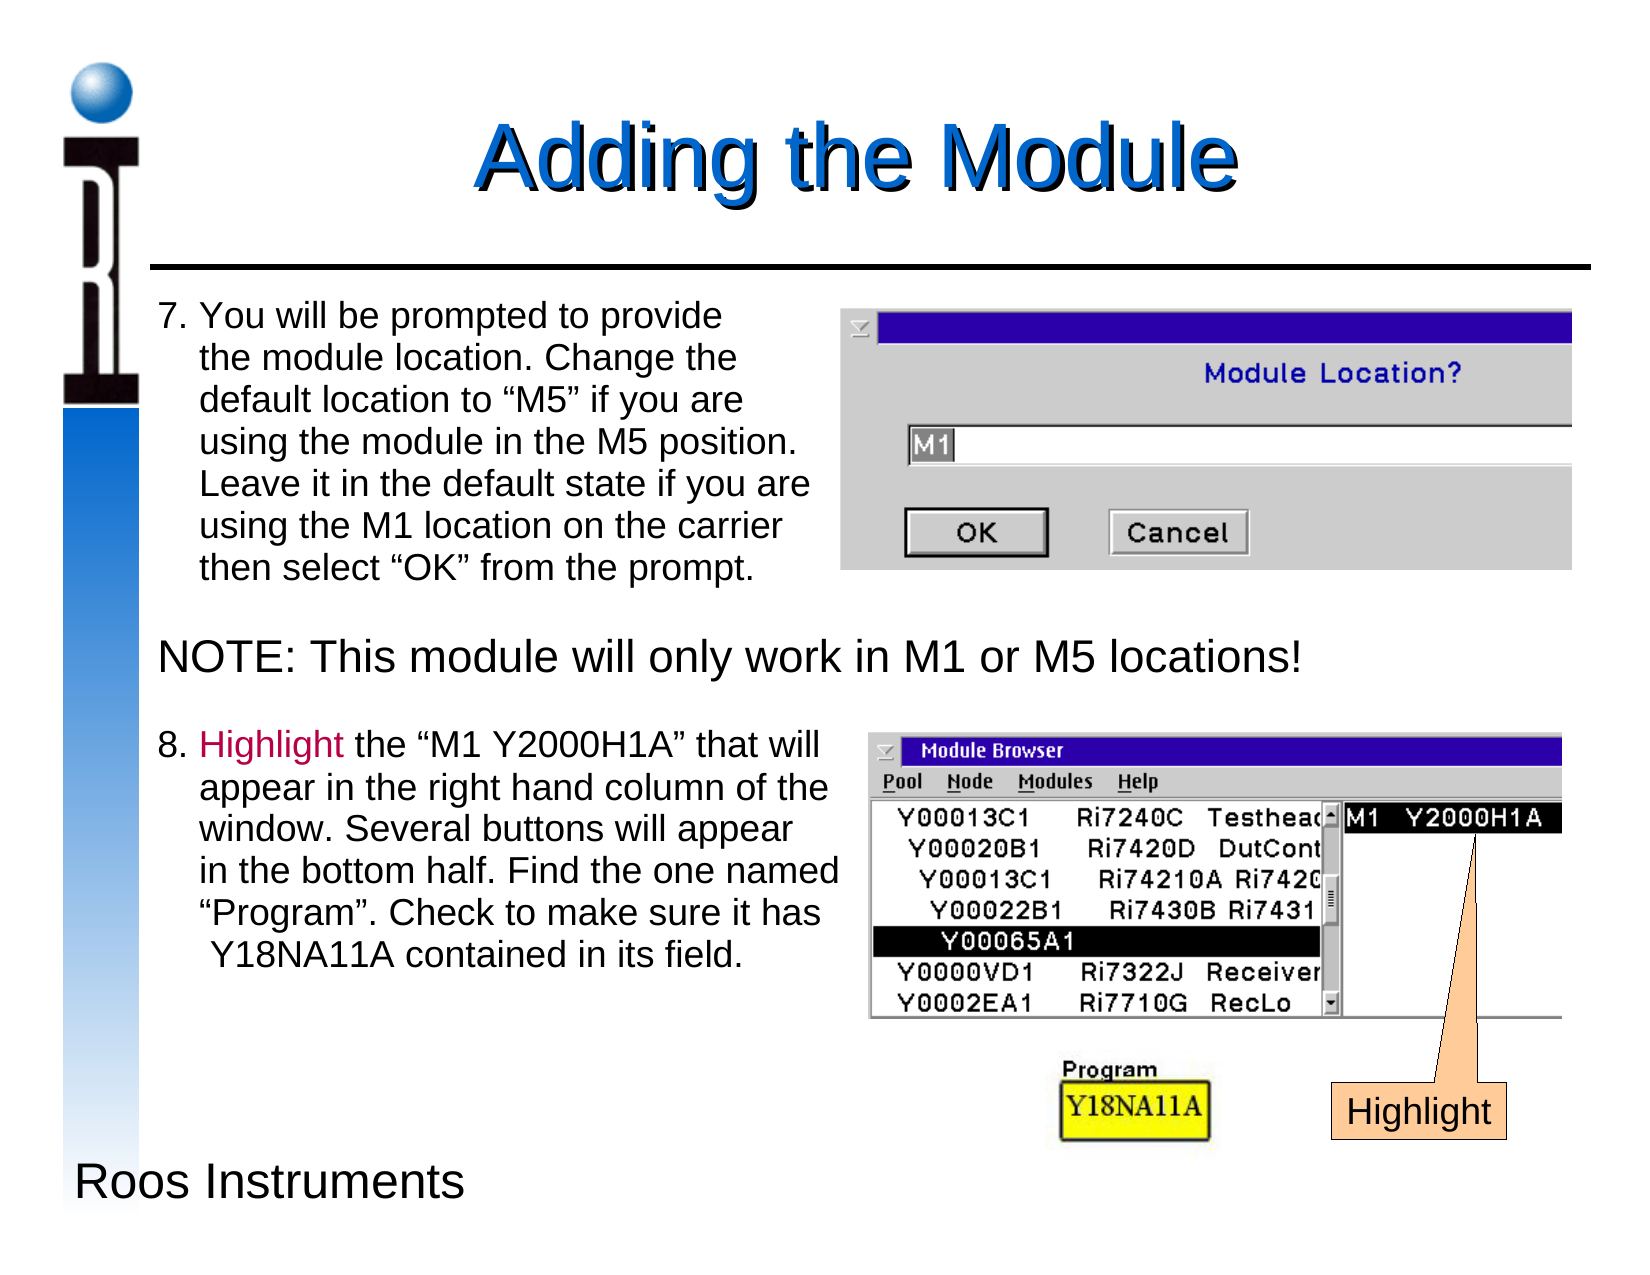

# Adding the Module
7. You will be prompted to provide
 the module location. Change the
 default location to “M5” if you are
 using the module in the M5 position.
 Leave it in the default state if you are
 using the M1 location on the carrier
 then select “OK” from the prompt.
NOTE: This module will only work in M1 or M5 locations!
8. Highlight the “M1 Y2000H1A” that will
 appear in the right hand column of the
 window. Several buttons will appear
 in the bottom half. Find the one named
 “Program”. Check to make sure it has
 Y18NA11A contained in its field.
Highlight